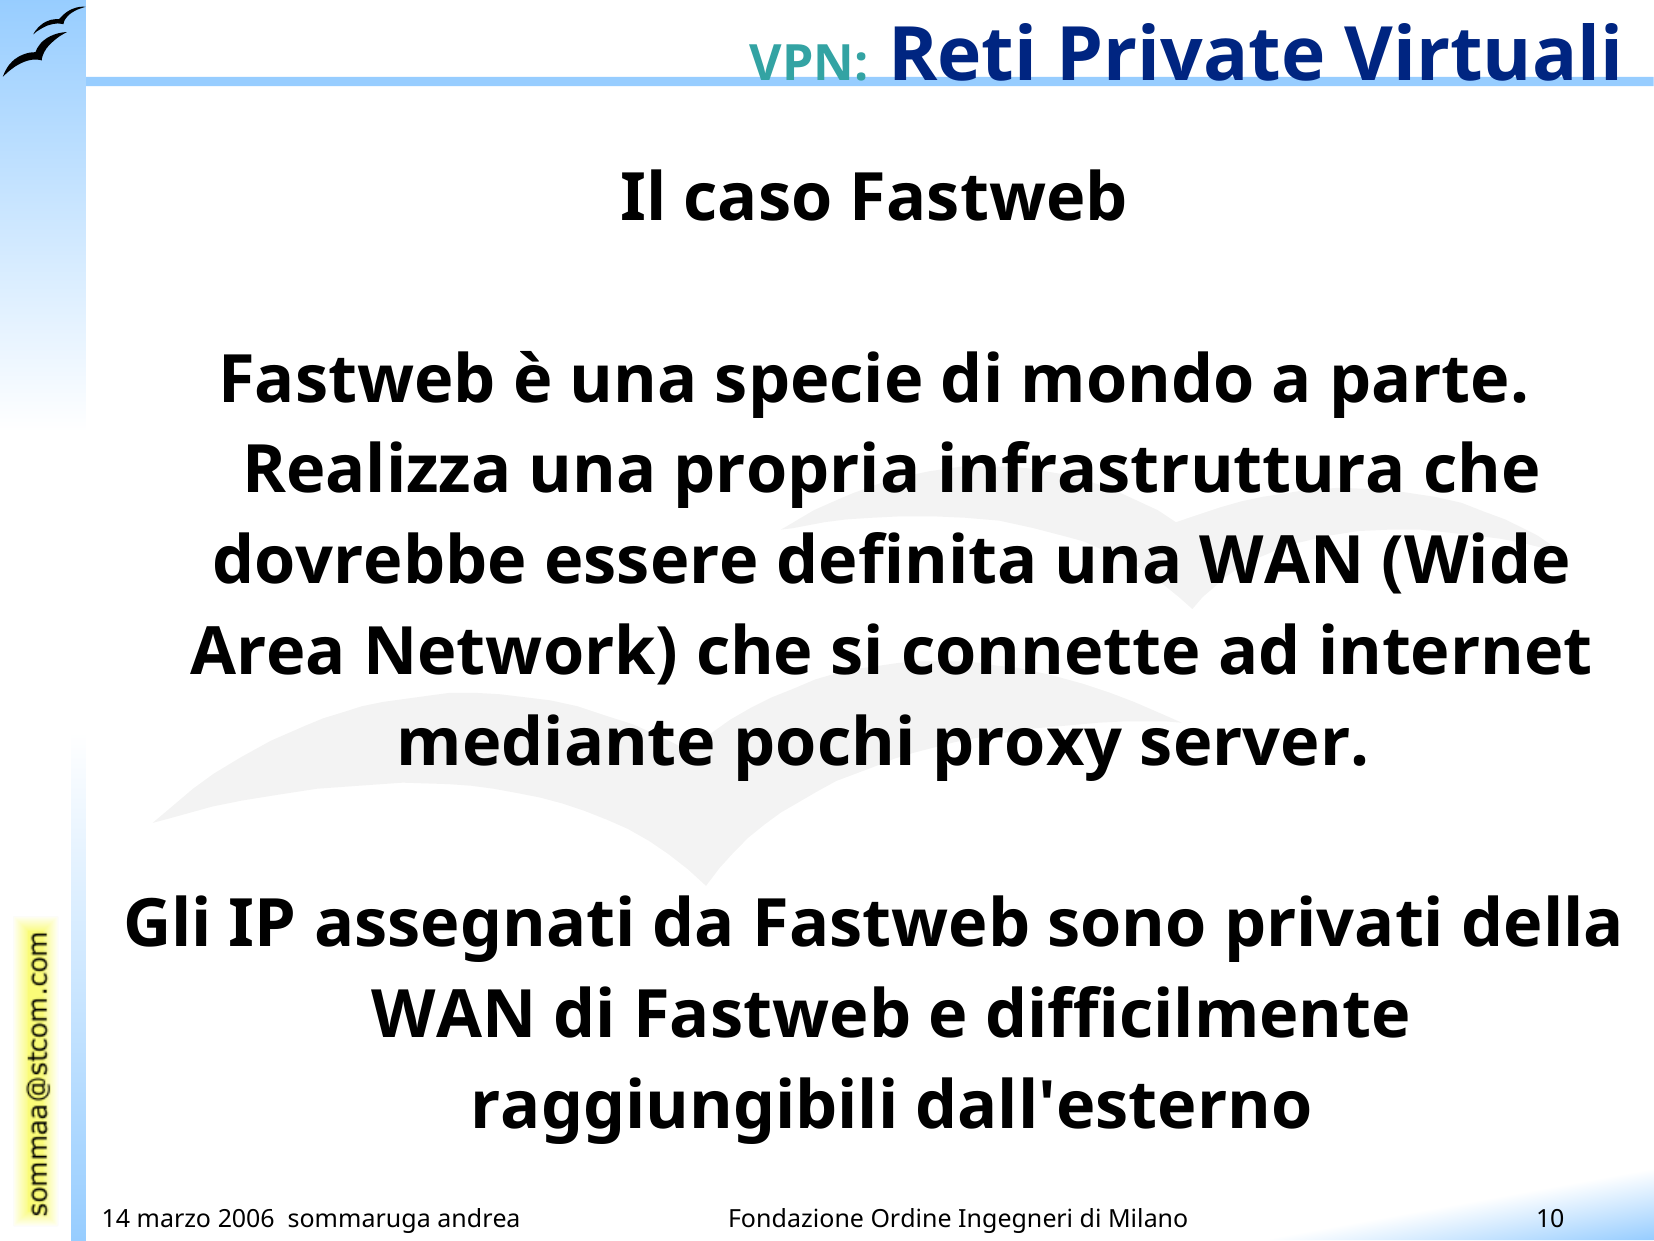

# VPN: Reti Private Virtuali
Il caso Fastweb
Fastweb è una specie di mondo a parte. Realizza una propria infrastruttura che dovrebbe essere definita una WAN (Wide Area Network) che si connette ad internet mediante pochi proxy server.
Gli IP assegnati da Fastweb sono privati della WAN di Fastweb e difficilmente raggiungibili dall'esterno